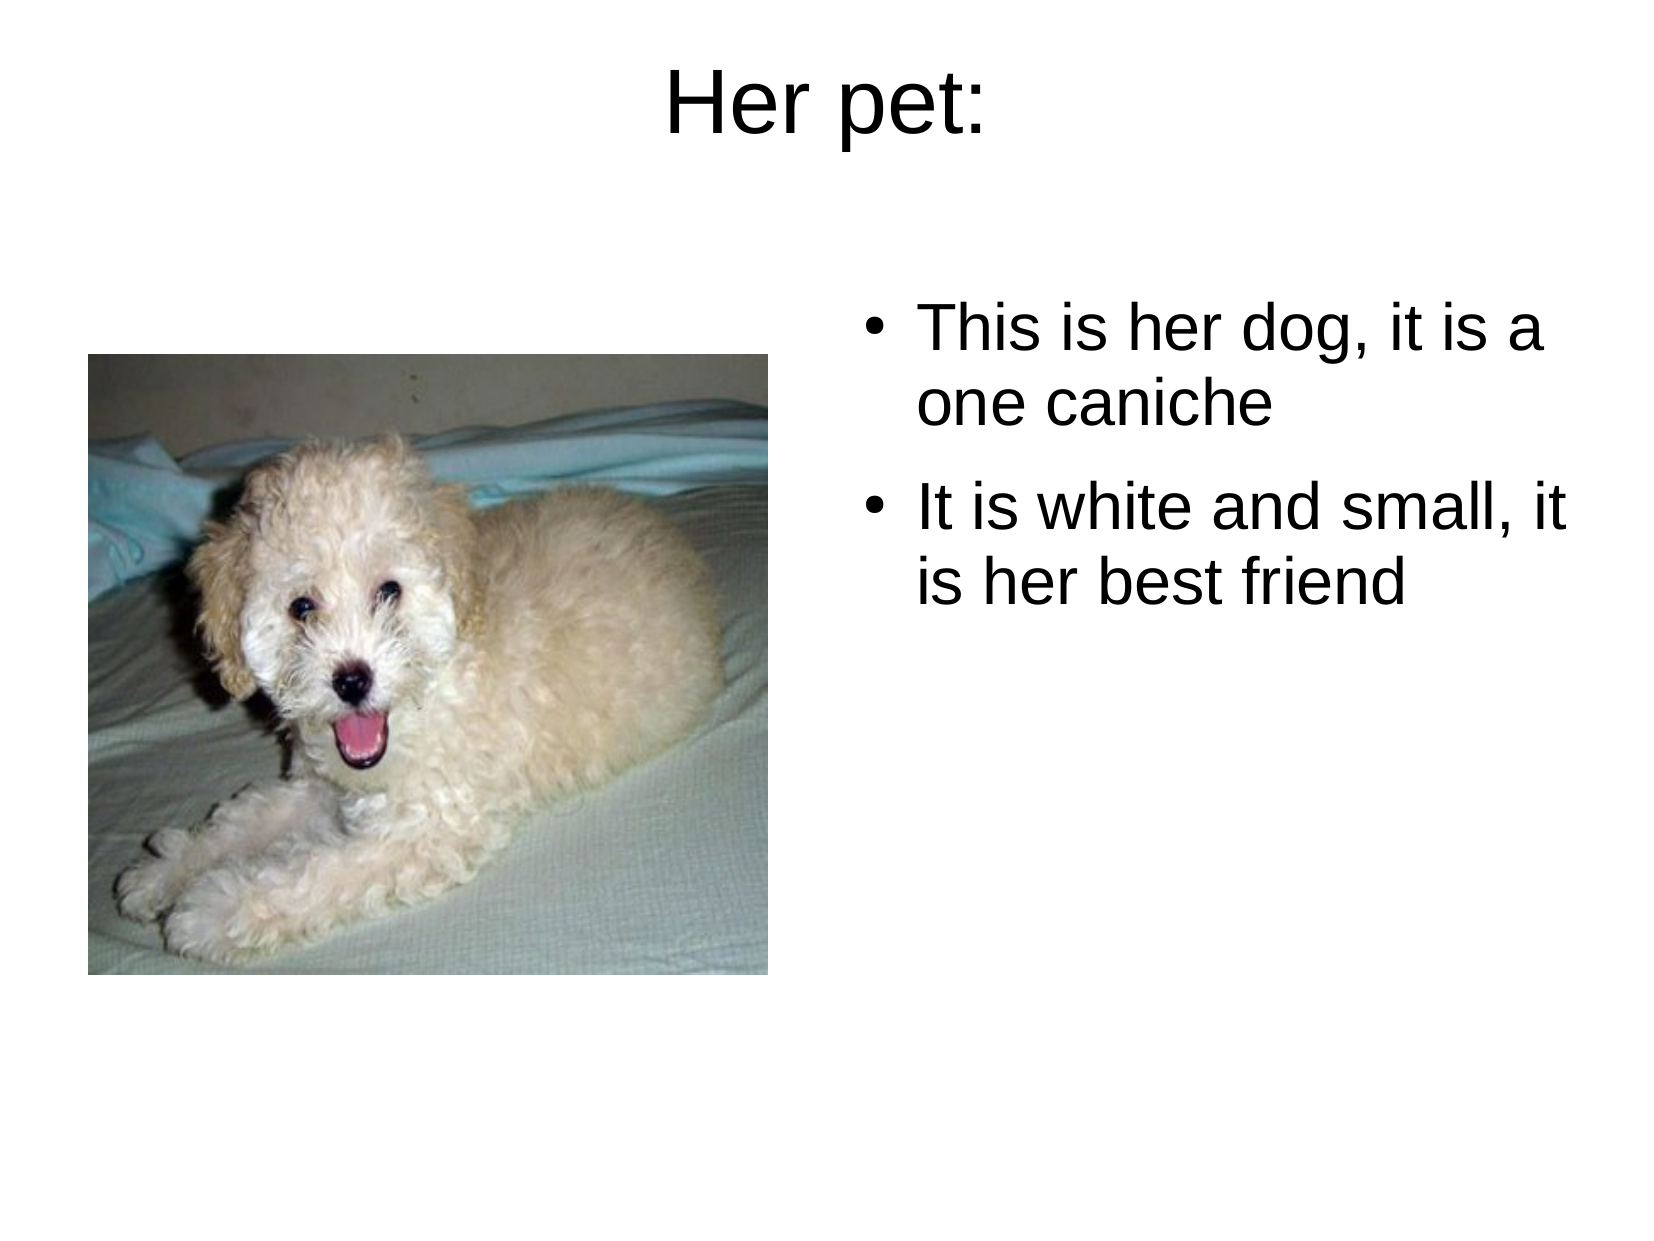

# Her pet:
This is her dog, it is a one caniche
It is white and small, it is her best friend